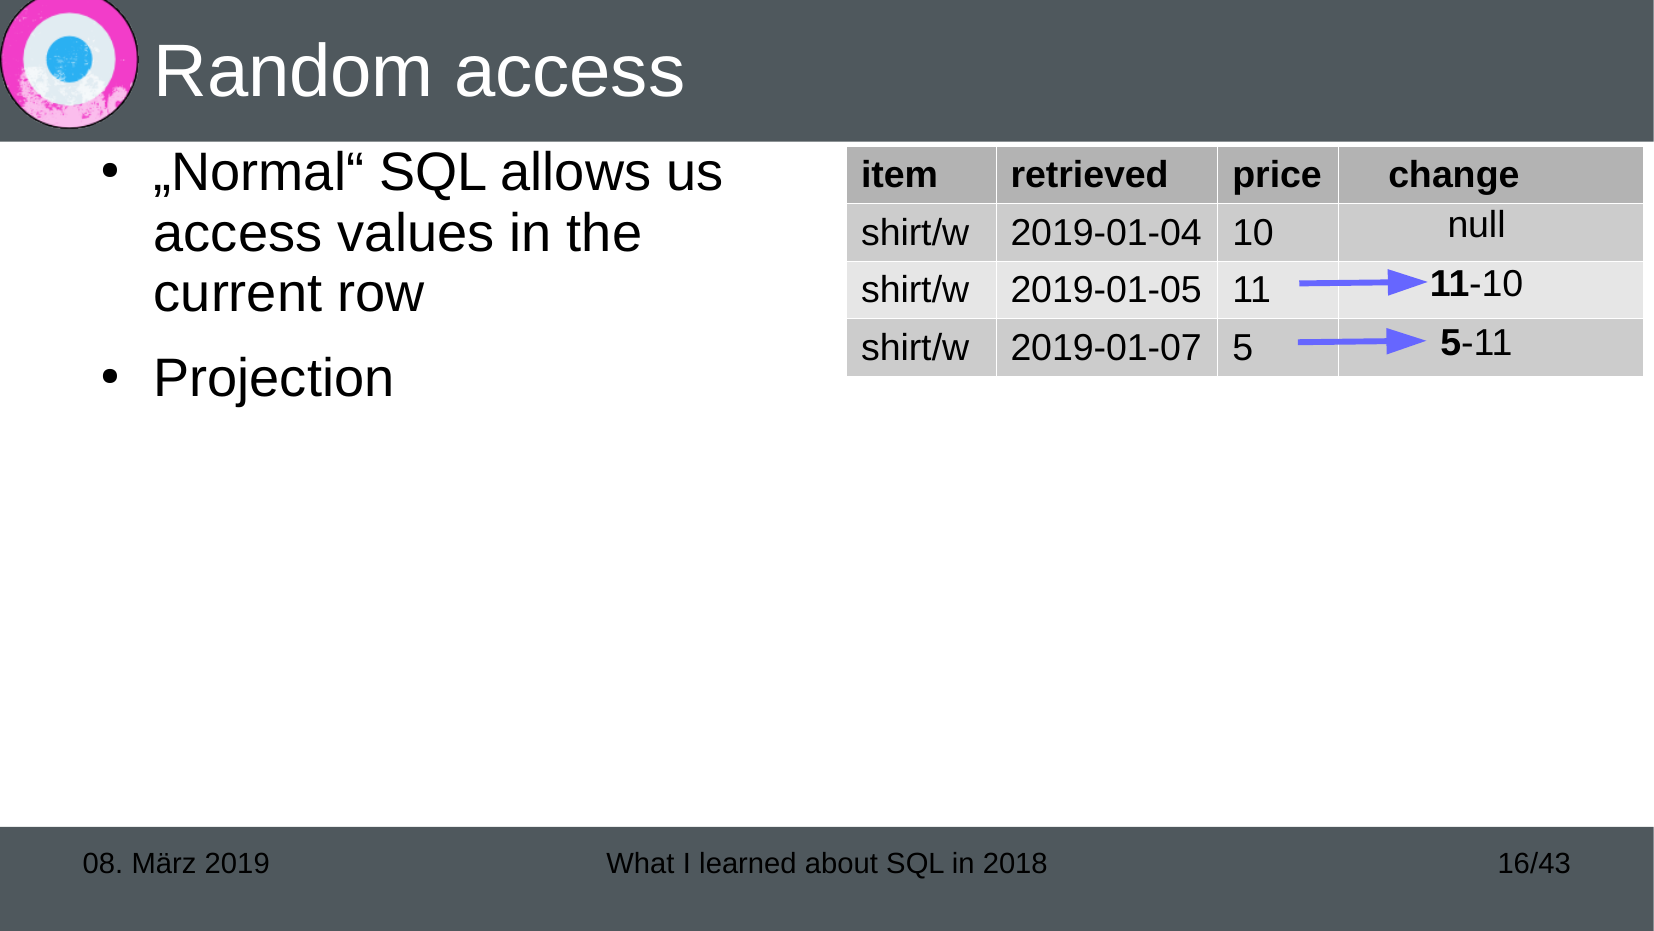

# Random access
„Normal“ SQL allows us access values in the current row
Projection
| item | retrieved | price | change |
| --- | --- | --- | --- |
| shirt/w | 2019-01-04 | 10 | |
| shirt/w | 2019-01-05 | 11 | |
| shirt/w | 2019-01-07 | 5 | |
null
11-10
5-11
08. März 2019
16